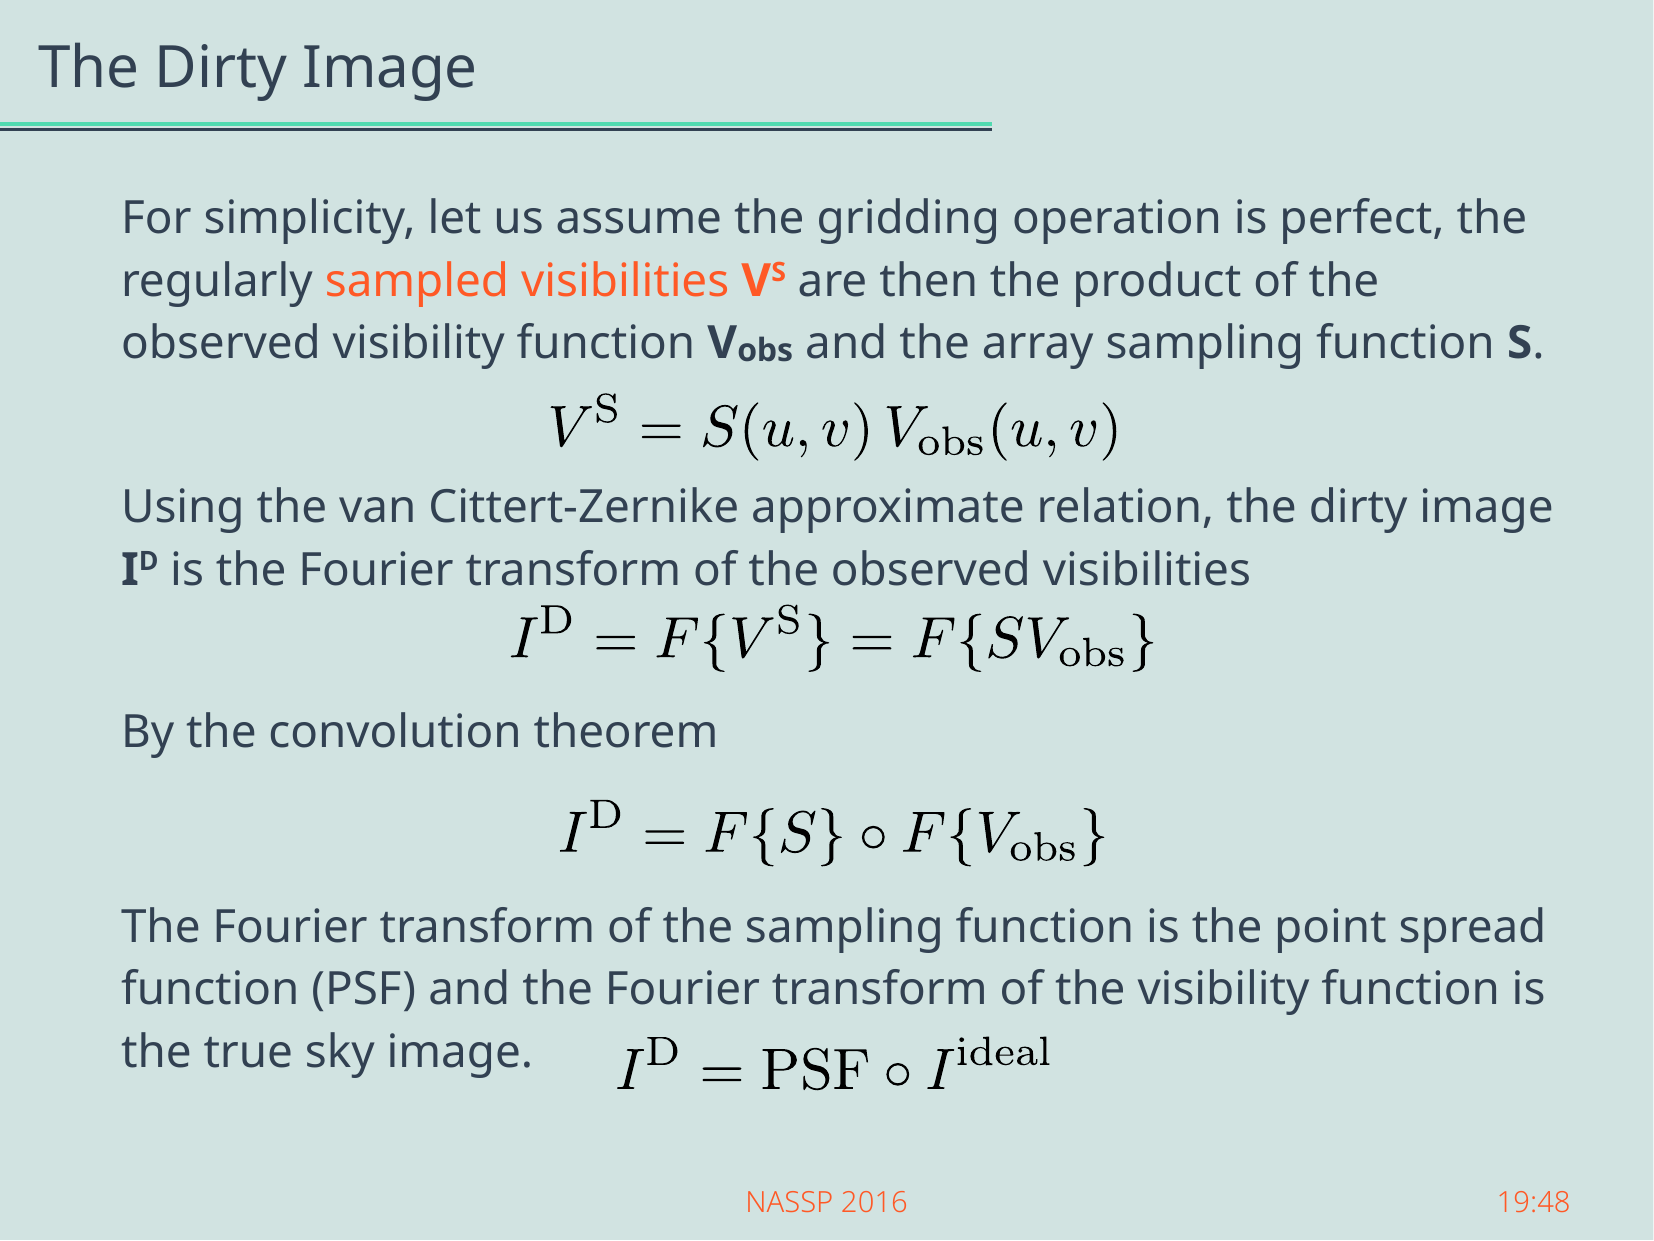

The Dirty Image
For simplicity, let us assume the gridding operation is perfect, the regularly sampled visibilities VS are then the product of the observed visibility function Vobs and the array sampling function S.
Using the van Cittert-Zernike approximate relation, the dirty image ID is the Fourier transform of the observed visibilities
By the convolution theorem
The Fourier transform of the sampling function is the point spread function (PSF) and the Fourier transform of the visibility function is the true sky image.
NASSP 2016
19